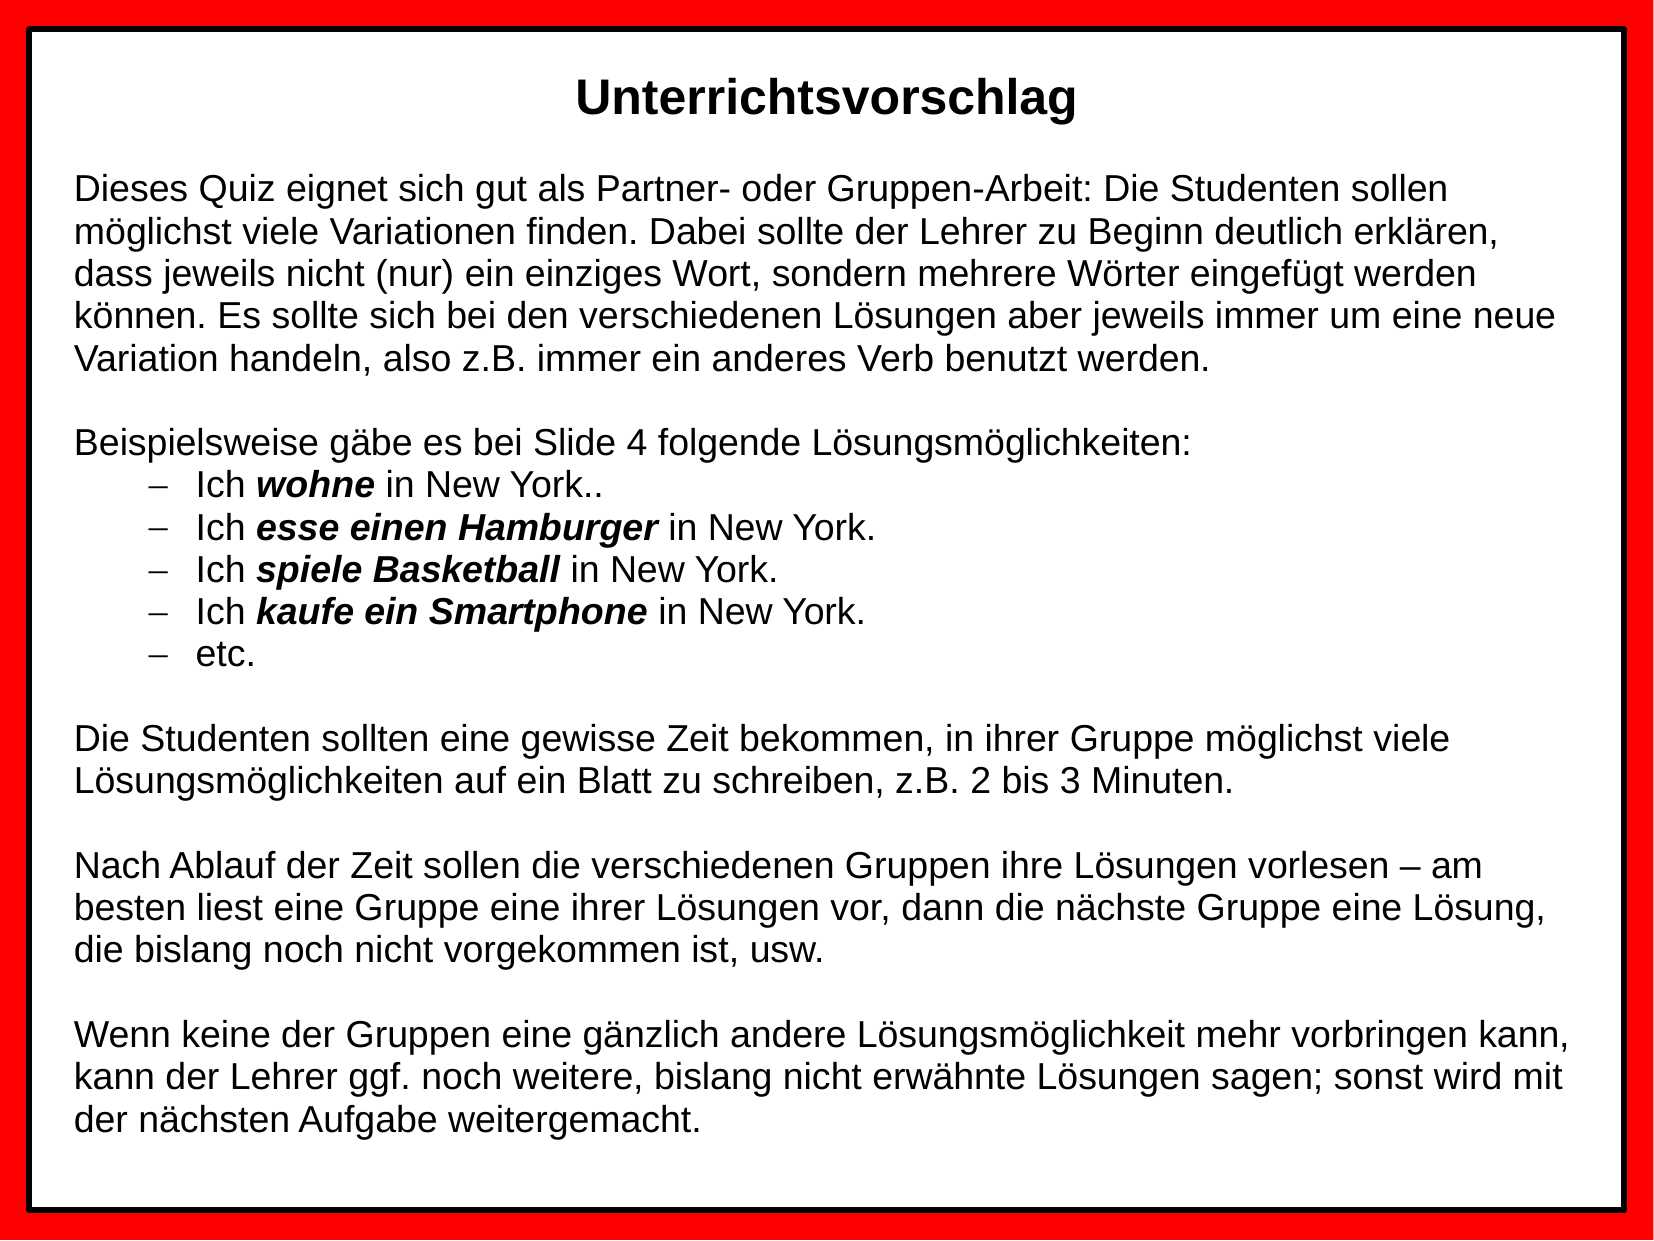

Unterrichtsvorschlag
Dieses Quiz eignet sich gut als Partner- oder Gruppen-Arbeit: Die Studenten sollen möglichst viele Variationen finden. Dabei sollte der Lehrer zu Beginn deutlich erklären, dass jeweils nicht (nur) ein einziges Wort, sondern mehrere Wörter eingefügt werden können. Es sollte sich bei den verschiedenen Lösungen aber jeweils immer um eine neue Variation handeln, also z.B. immer ein anderes Verb benutzt werden.
Beispielsweise gäbe es bei Slide 4 folgende Lösungsmöglichkeiten:
Ich wohne in New York..
Ich esse einen Hamburger in New York.
Ich spiele Basketball in New York.
Ich kaufe ein Smartphone in New York.
etc.
Die Studenten sollten eine gewisse Zeit bekommen, in ihrer Gruppe möglichst viele Lösungsmöglichkeiten auf ein Blatt zu schreiben, z.B. 2 bis 3 Minuten.
Nach Ablauf der Zeit sollen die verschiedenen Gruppen ihre Lösungen vorlesen – am besten liest eine Gruppe eine ihrer Lösungen vor, dann die nächste Gruppe eine Lösung, die bislang noch nicht vorgekommen ist, usw.
Wenn keine der Gruppen eine gänzlich andere Lösungsmöglichkeit mehr vorbringen kann, kann der Lehrer ggf. noch weitere, bislang nicht erwähnte Lösungen sagen; sonst wird mit der nächsten Aufgabe weitergemacht.